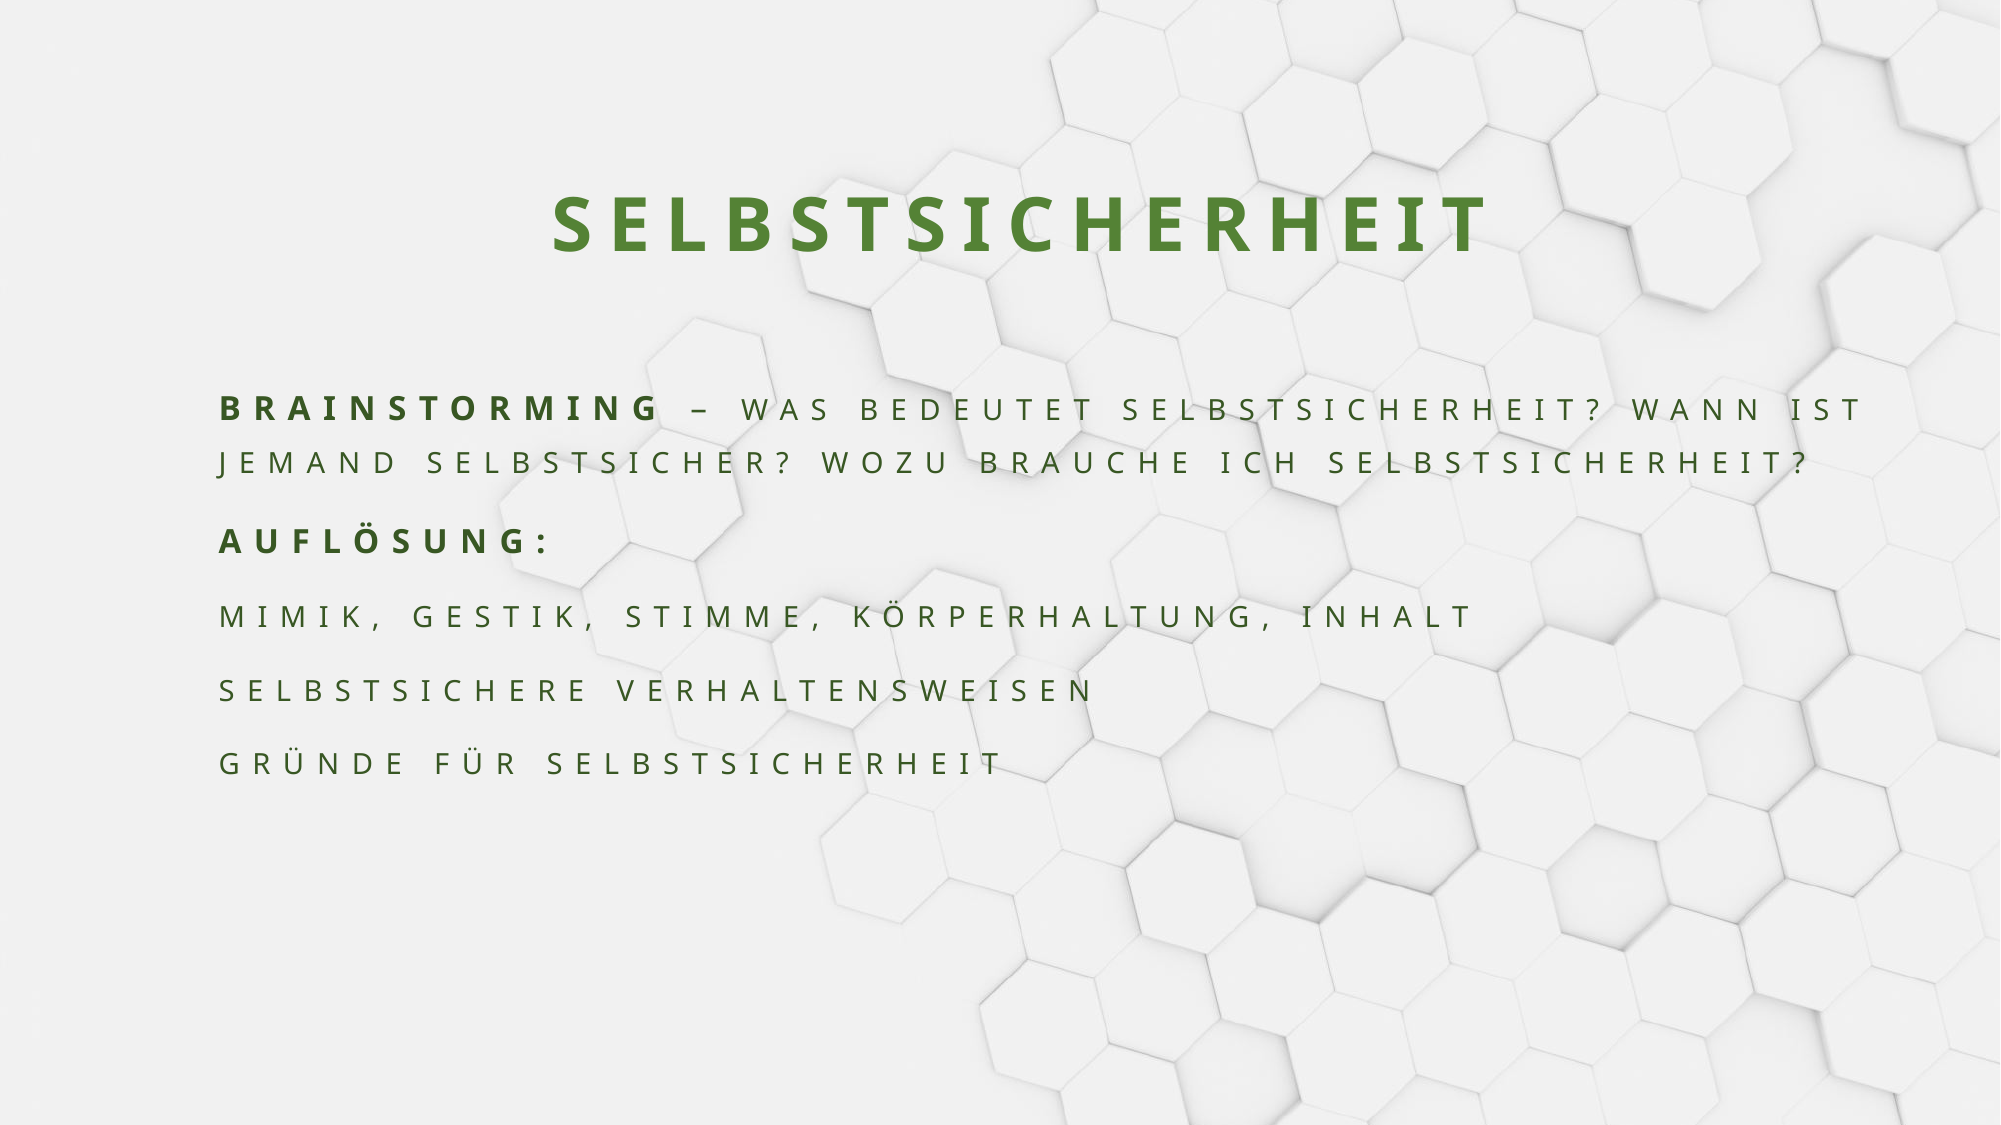

# Selbstsicherheit
Brainstorming – Was bedeutet Selbstsicherheit? Wann ist jemand selbstsicher? Wozu brauche ich selbstsicherheit?
Auflösung:
Mimik, Gestik, Stimme, Körperhaltung, Inhalt
Selbstsichere Verhaltensweisen
Gründe für selbstsicherheit